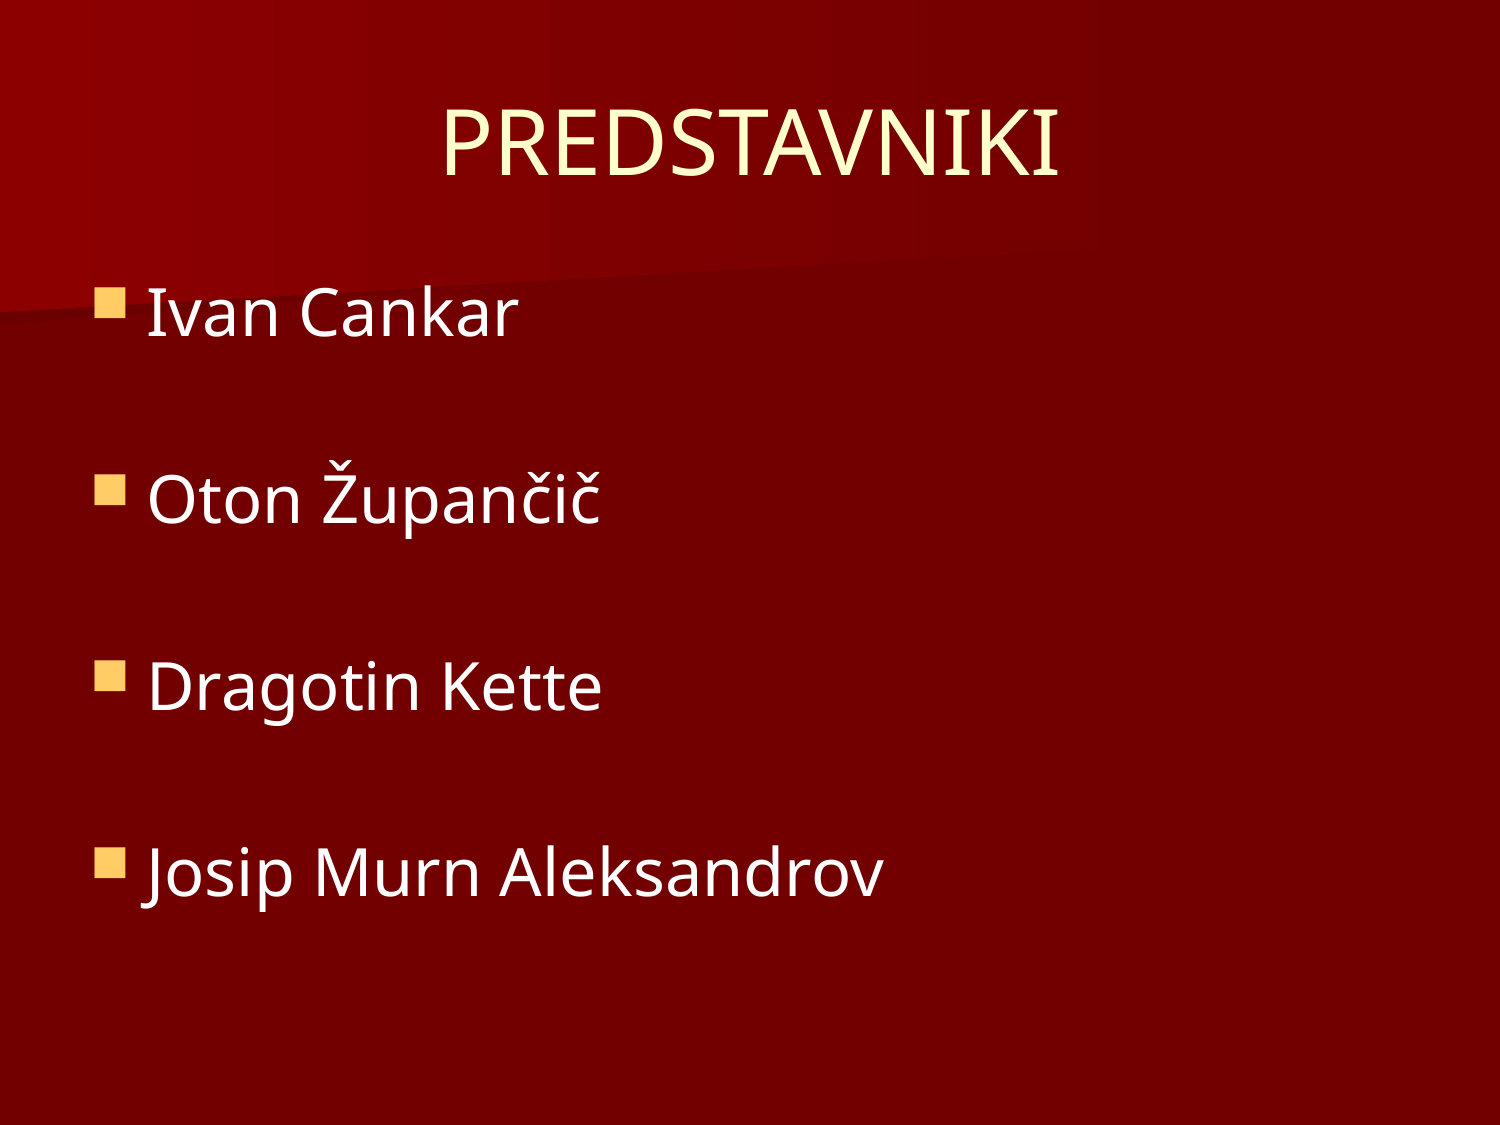

# PREDSTAVNIKI
Ivan Cankar
Oton Župančič
Dragotin Kette
Josip Murn Aleksandrov